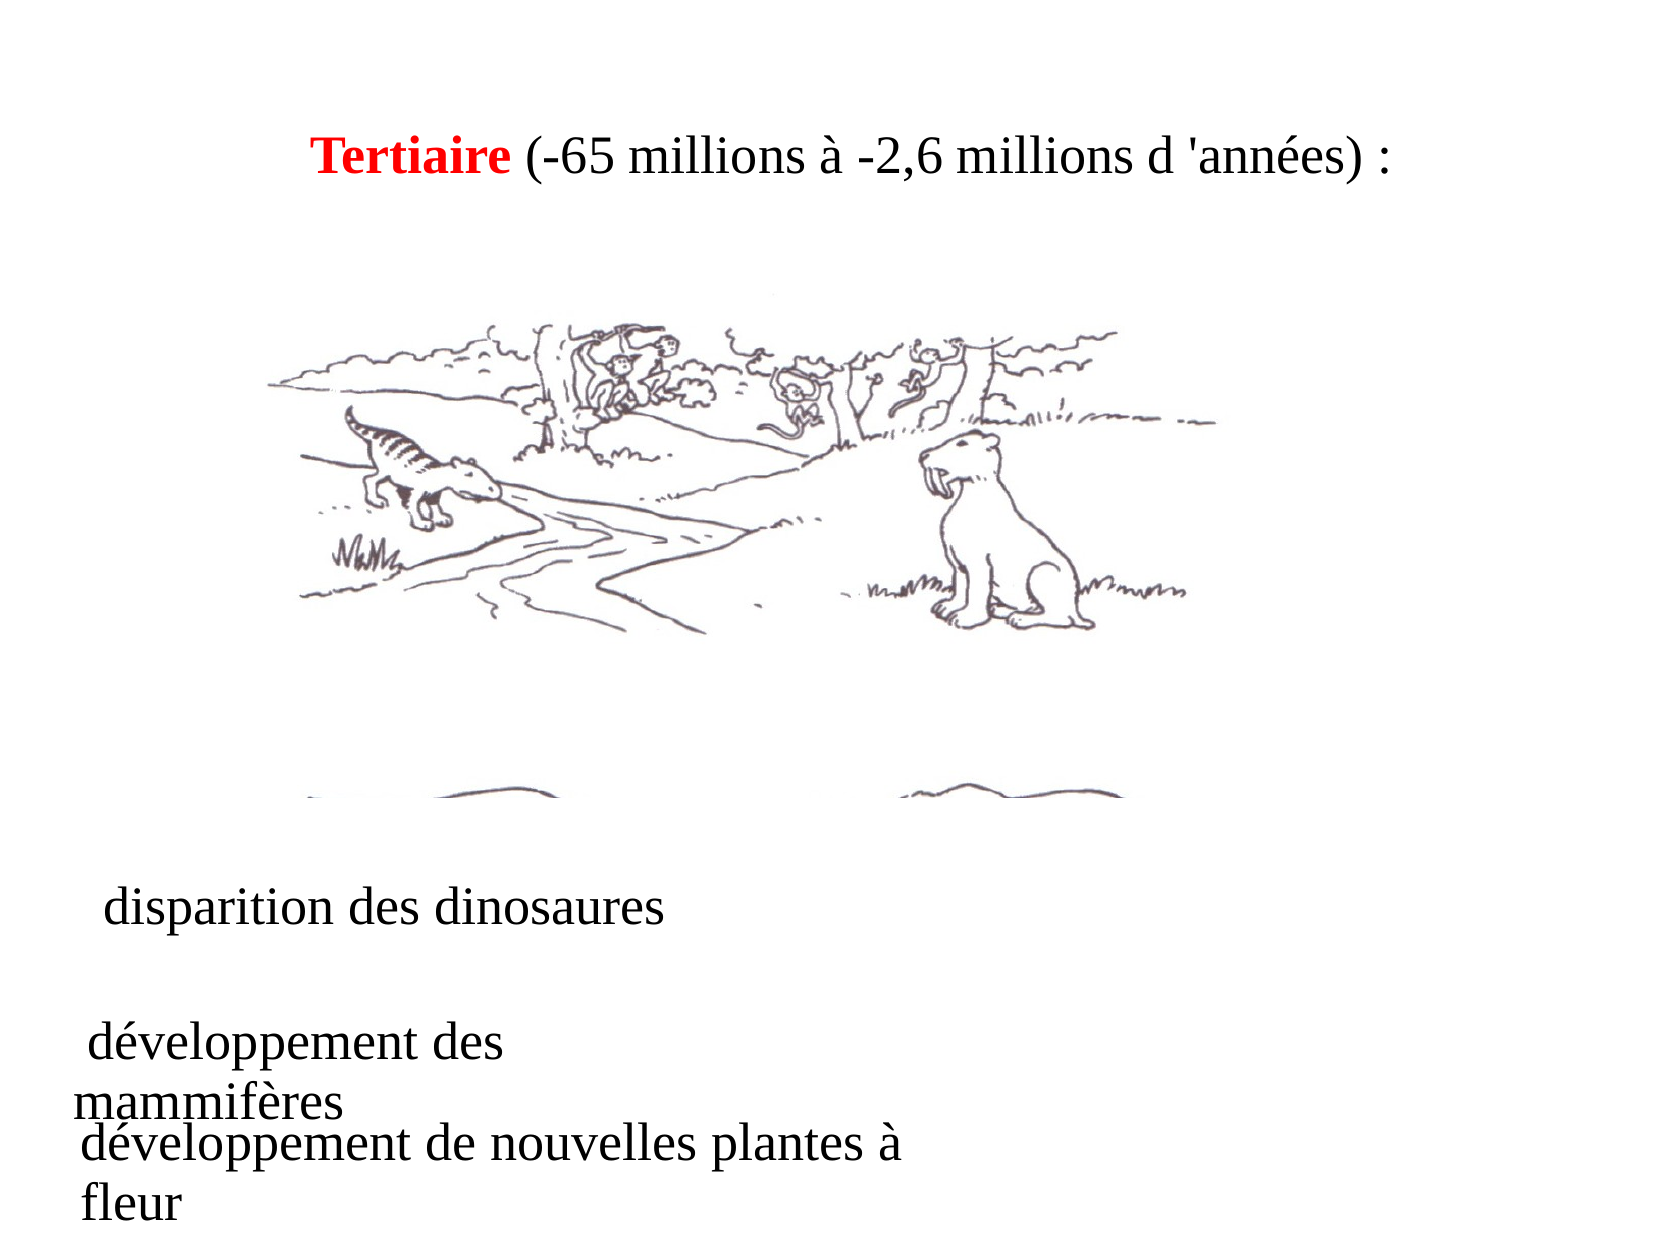

Tertiaire (-65 millions à -2,6 millions d 'années) :
disparition des dinosaures
 développement des mammifères
développement de nouvelles plantes à fleur